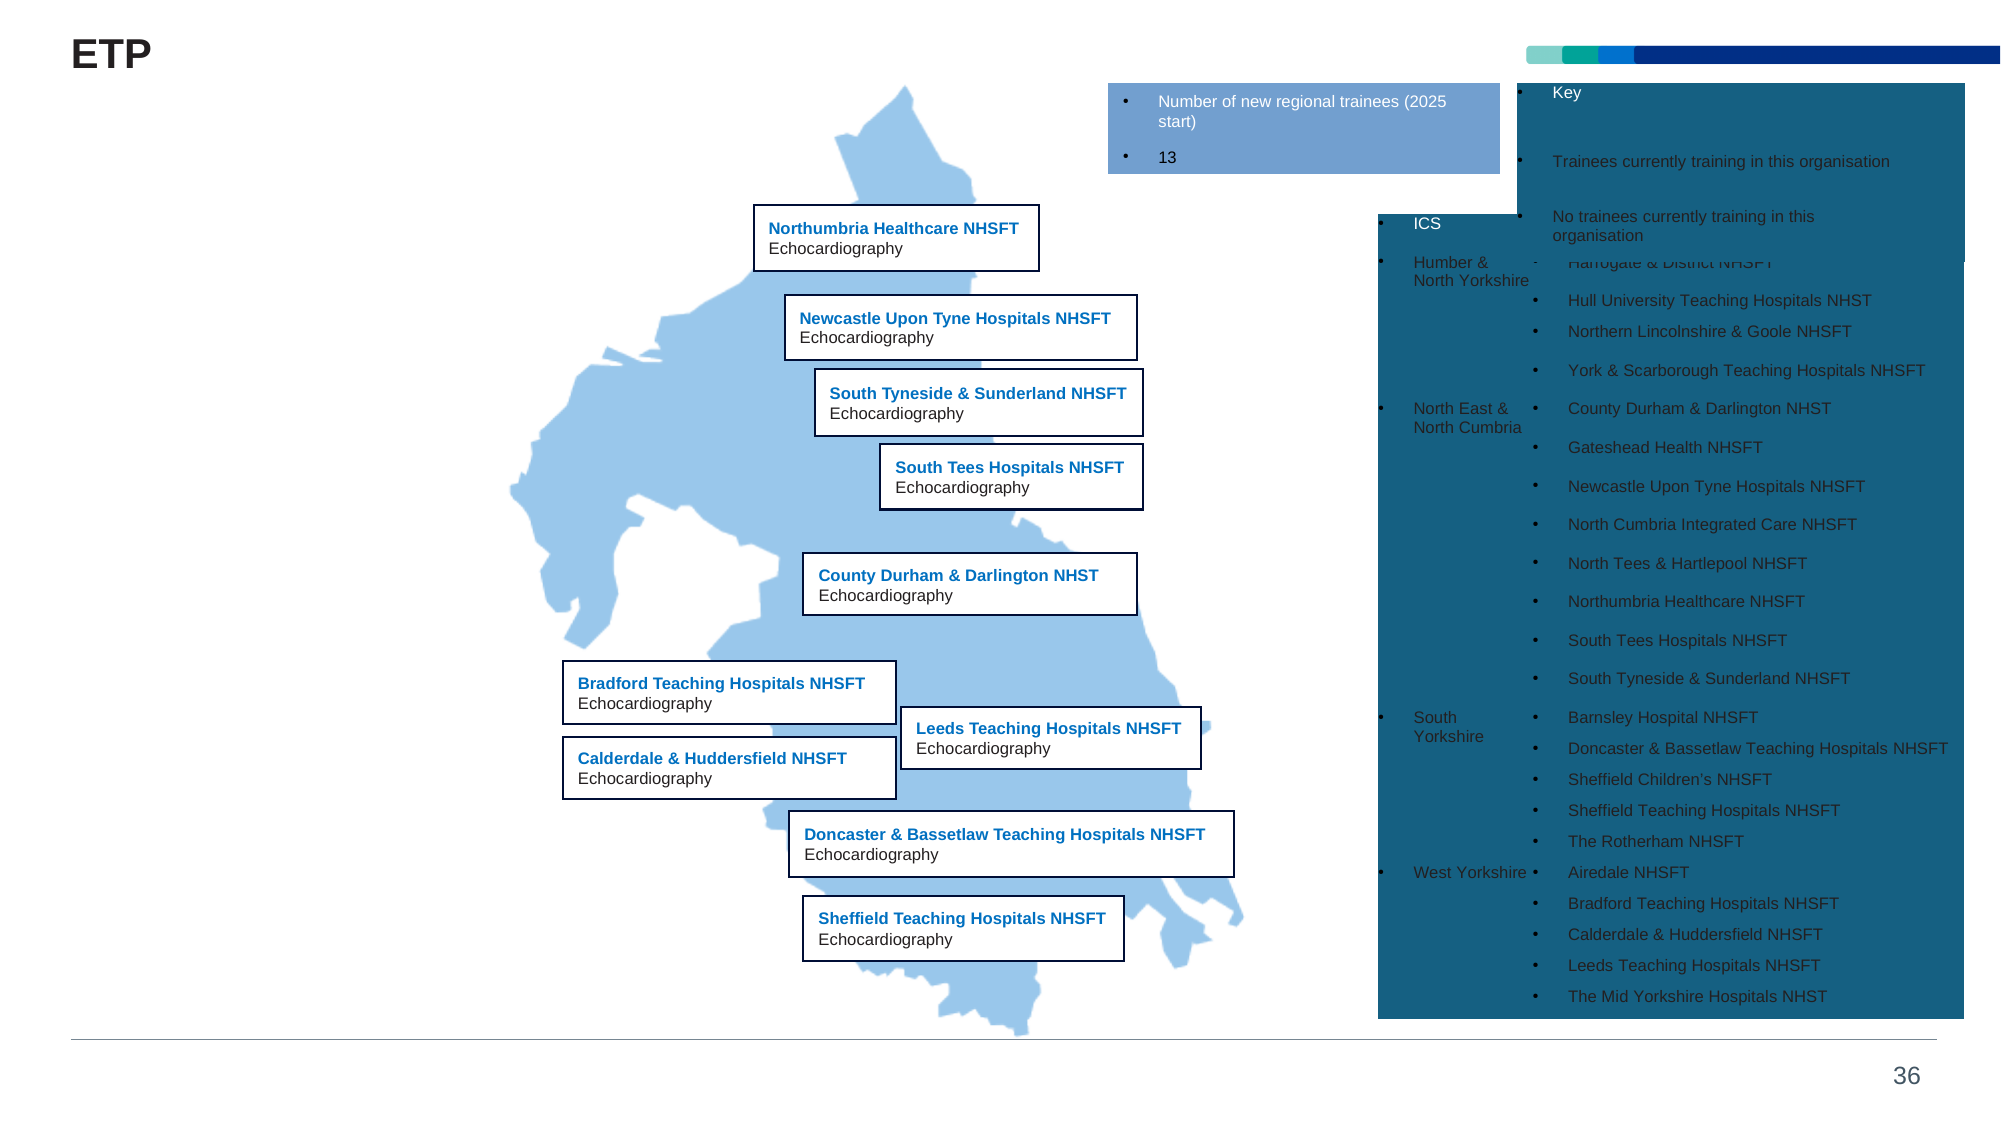

# ETP
| Number of new regional trainees (2025 start) |
| --- |
| 13 |
| Key | |
| --- | --- |
| Trainees currently training in this organisation | |
| No trainees currently training in this organisation | |
Northumbria Healthcare NHSFT
Echocardiography
| ICS | Organisation |
| --- | --- |
| Humber & North Yorkshire | Harrogate & District NHSFT |
| | Hull University Teaching Hospitals NHST |
| | Northern Lincolnshire & Goole NHSFT |
| | York & Scarborough Teaching Hospitals NHSFT |
| North East & North Cumbria | County Durham & Darlington NHST |
| | Gateshead Health NHSFT |
| | Newcastle Upon Tyne Hospitals NHSFT |
| | North Cumbria Integrated Care NHSFT |
| | North Tees & Hartlepool NHSFT |
| | Northumbria Healthcare NHSFT |
| | South Tees Hospitals NHSFT |
| | South Tyneside & Sunderland NHSFT |
| South Yorkshire | Barnsley Hospital NHSFT |
| | Doncaster & Bassetlaw Teaching Hospitals NHSFT |
| | Sheffield Children’s NHSFT |
| | Sheffield Teaching Hospitals NHSFT |
| | The Rotherham NHSFT |
| West Yorkshire | Airedale NHSFT |
| | Bradford Teaching Hospitals NHSFT |
| | Calderdale & Huddersfield NHSFT |
| | Leeds Teaching Hospitals NHSFT |
| | The Mid Yorkshire Hospitals NHST |
Newcastle Upon Tyne Hospitals NHSFT
Echocardiography
South Tyneside & Sunderland NHSFT
Echocardiography
South Tees Hospitals NHSFT
Echocardiography
County Durham & Darlington NHST
Echocardiography
Bradford Teaching Hospitals NHSFT
Echocardiography
Leeds Teaching Hospitals NHSFT
Echocardiography
Calderdale & Huddersfield NHSFT
Echocardiography
Doncaster & Bassetlaw Teaching Hospitals NHSFT
Echocardiography
Sheffield Teaching Hospitals NHSFT
Echocardiography